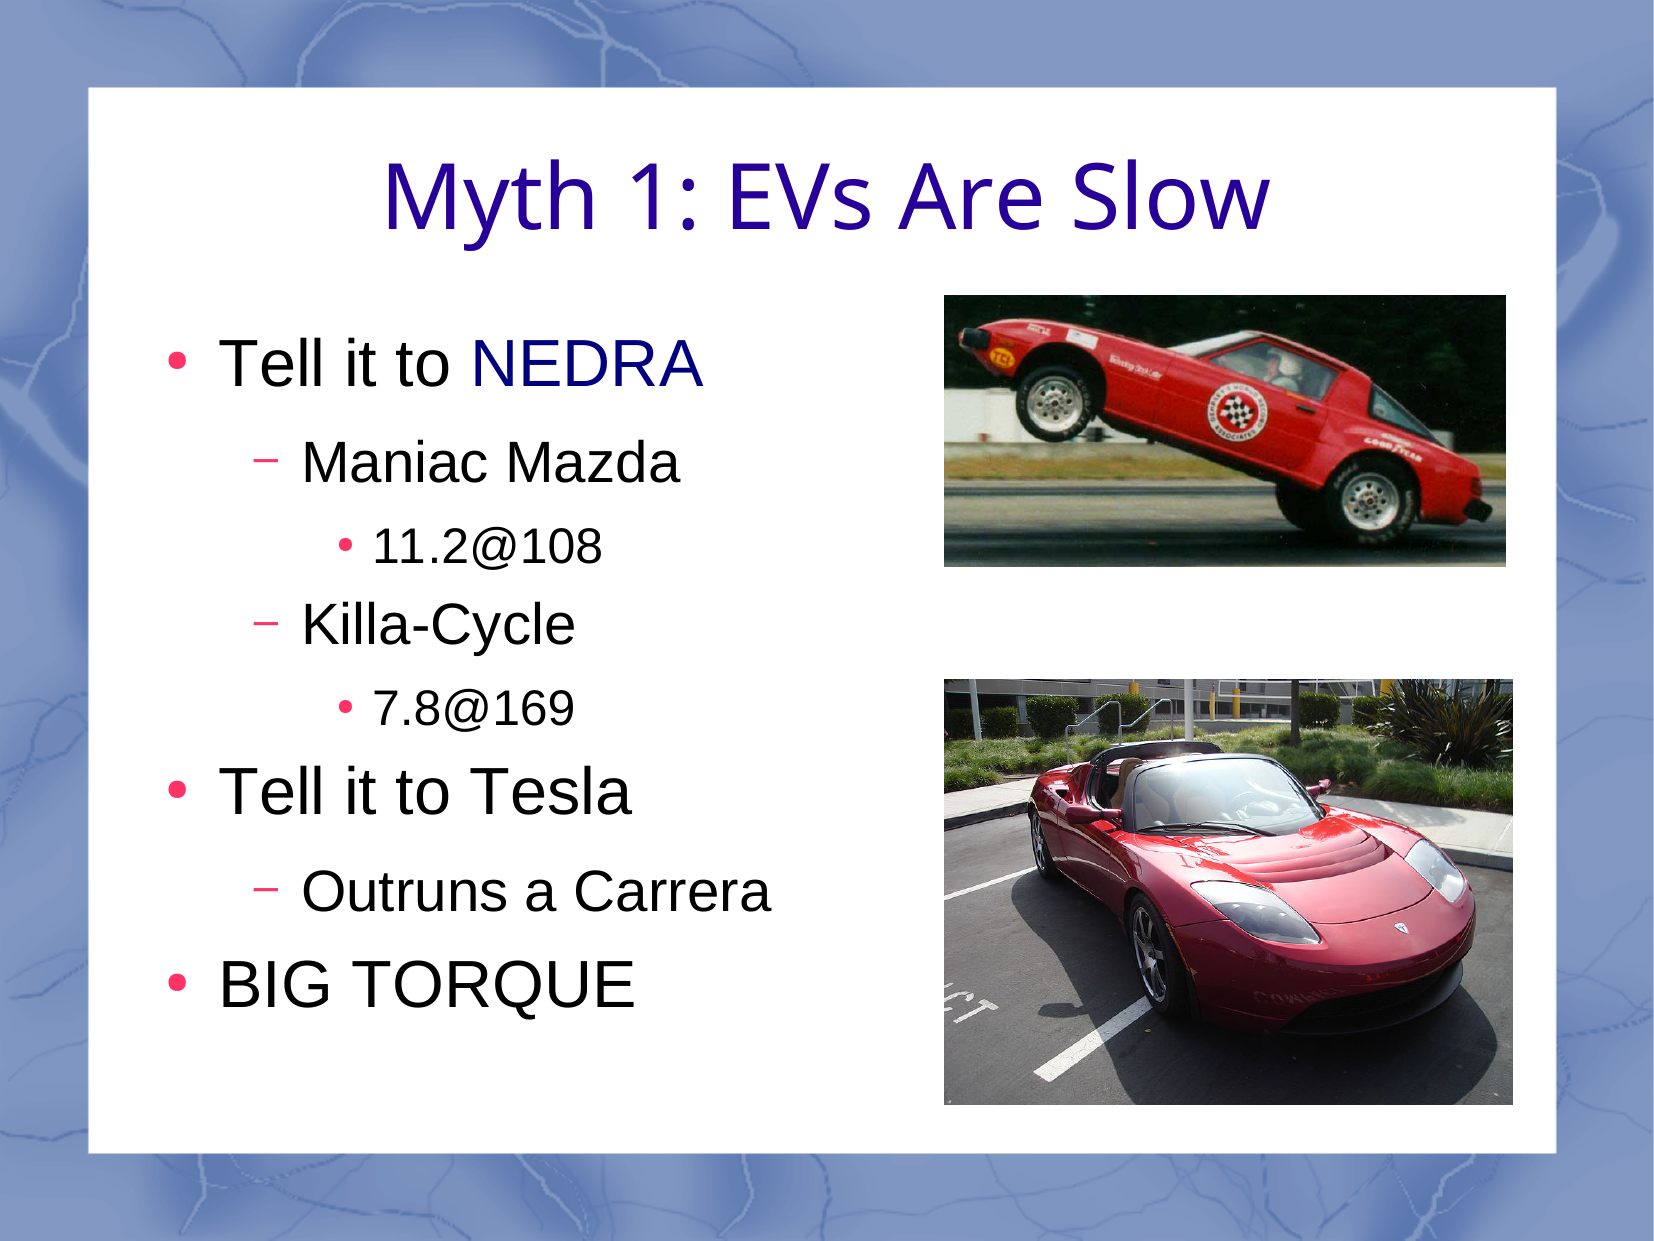

# Myth 1: EVs Are Slow
Tell it to NEDRA
Maniac Mazda
11.2@108
Killa-Cycle
7.8@169
Tell it to Tesla
Outruns a Carrera
BIG TORQUE